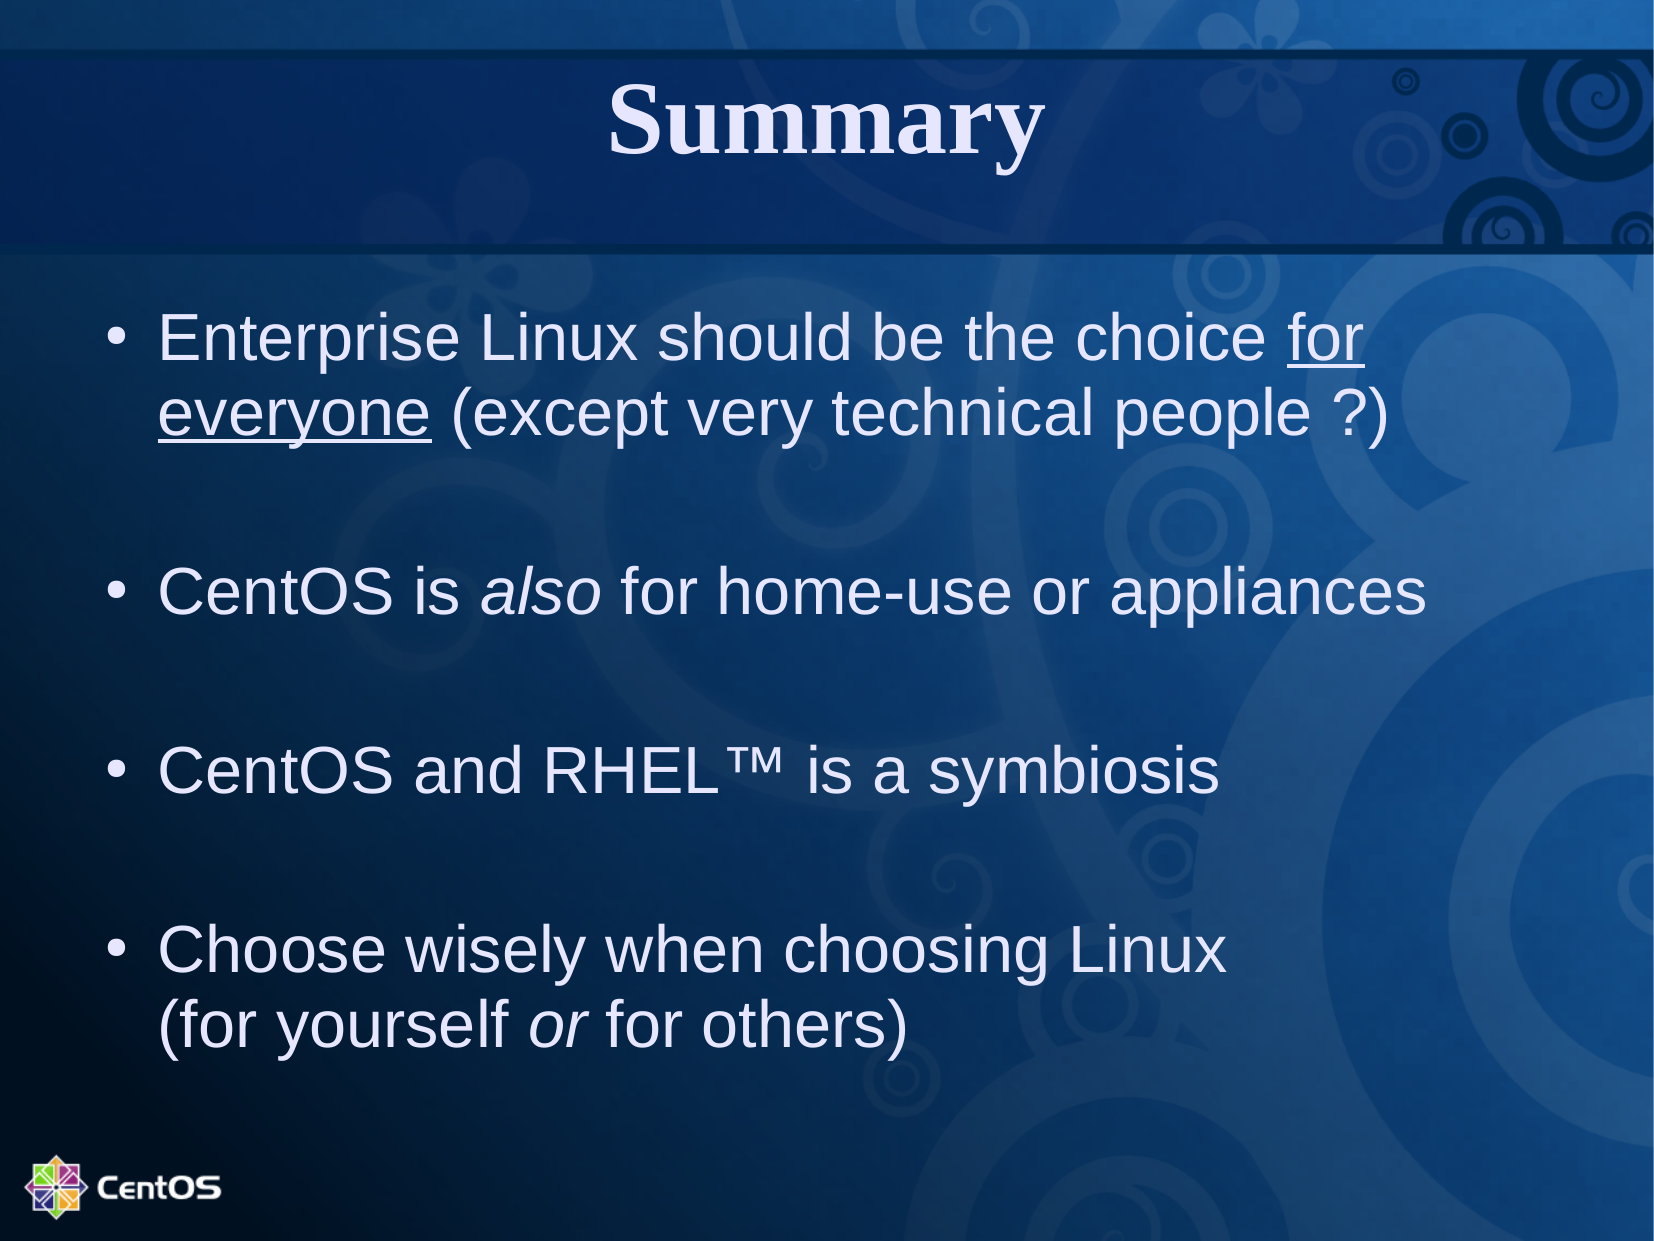

# Summary
Enterprise Linux should be the choice for everyone (except very technical people ?)
CentOS is also for home-use or appliances
CentOS and RHEL™ is a symbiosis
Choose wisely when choosing Linux
(for yourself or for others)